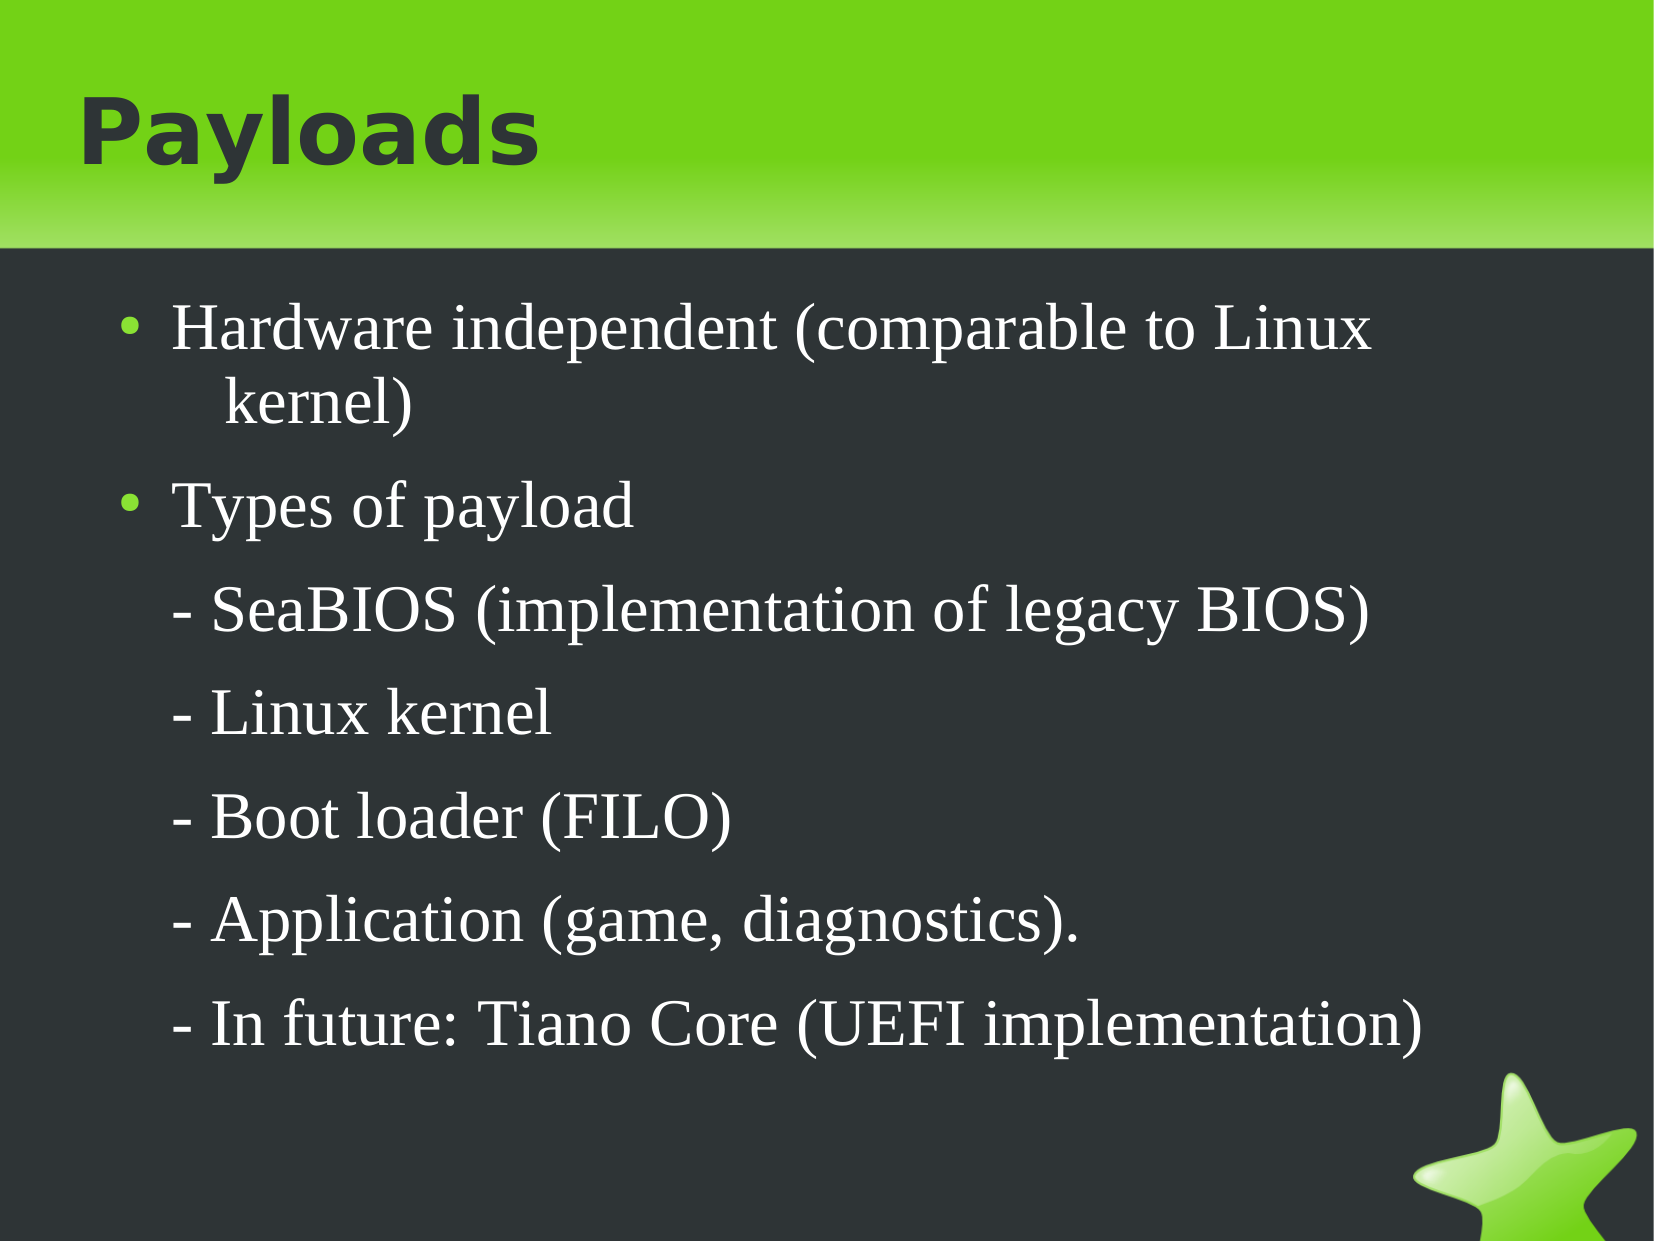

# Payloads
Hardware independent (comparable to Linux kernel)
Types of payload
- SeaBIOS (implementation of legacy BIOS)
- Linux kernel
- Boot loader (FILO)
- Application (game, diagnostics).
- In future: Tiano Core (UEFI implementation)